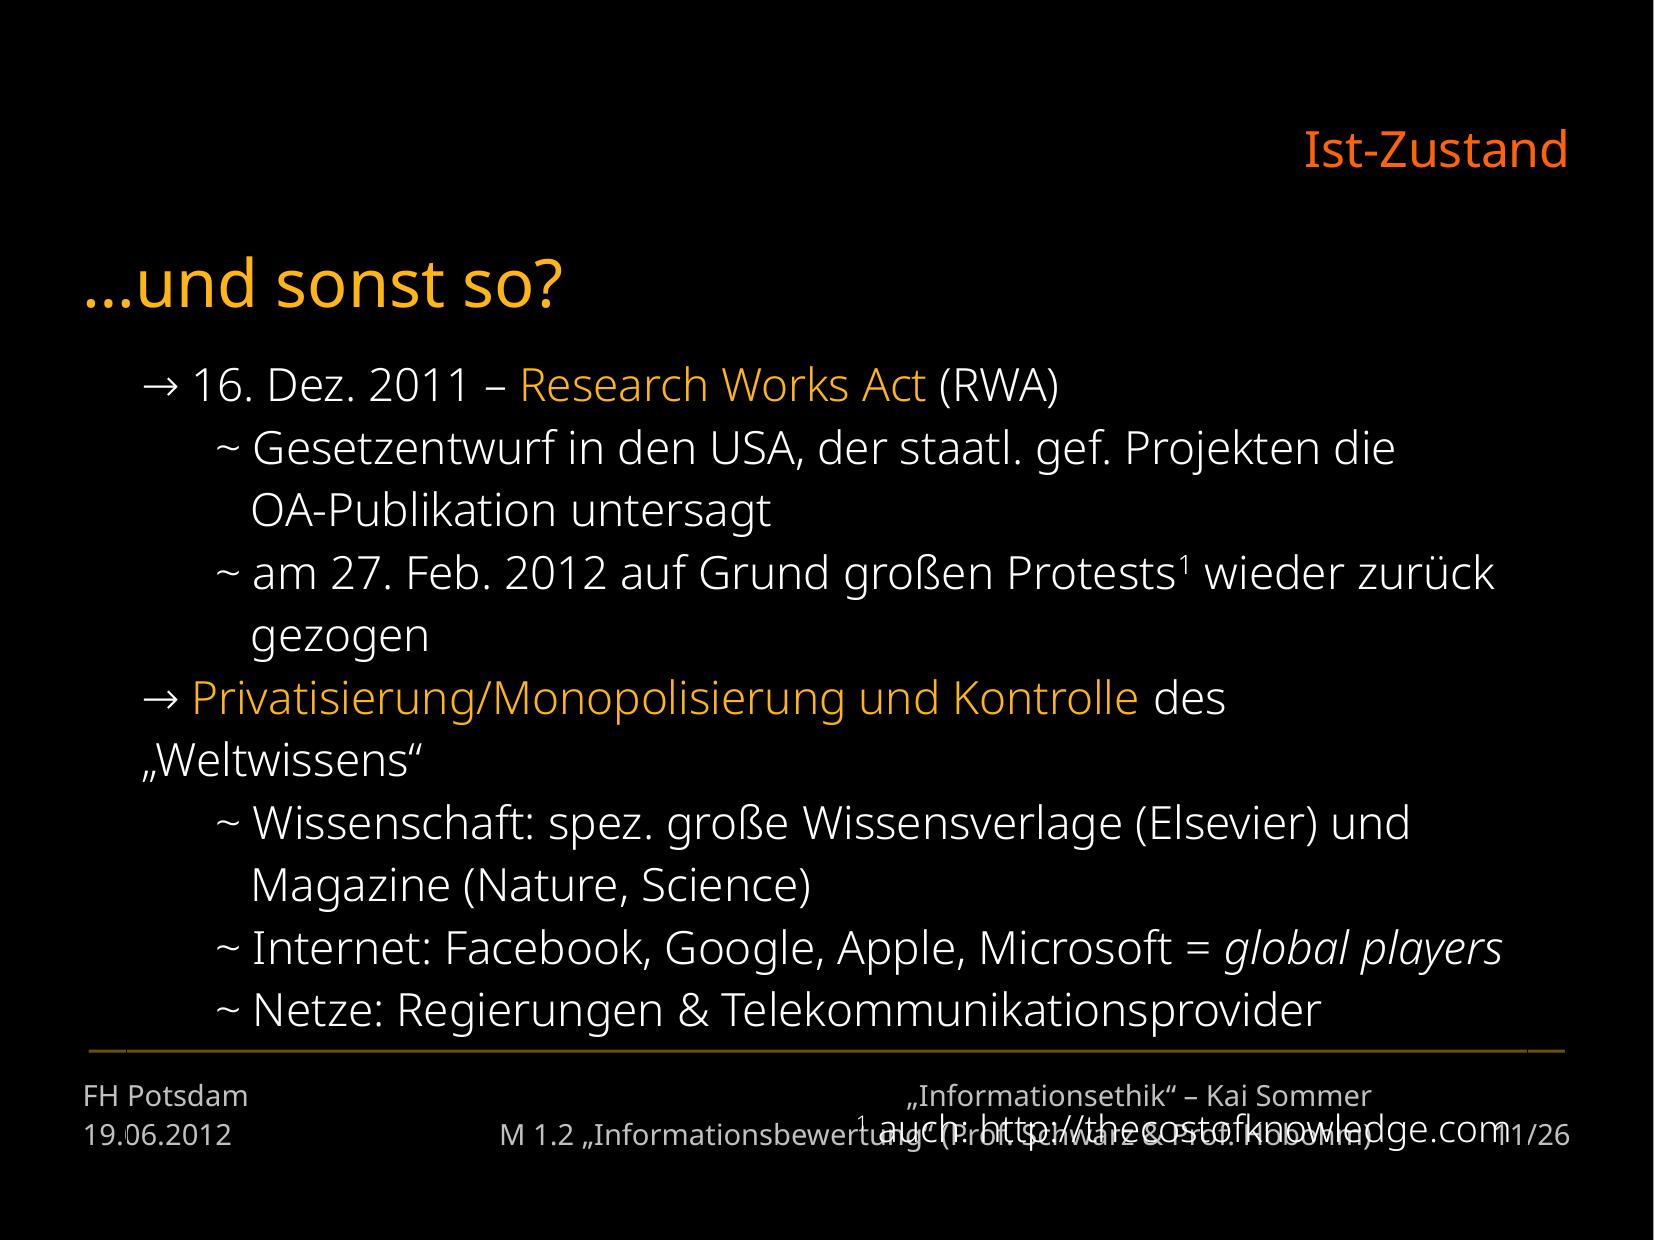

# Ist-Zustand
…und sonst so?
→ 16. Dez. 2011 – Research Works Act (RWA)
	~ Gesetzentwurf in den USA, der staatl. gef. Projekten die
	 OA-Publikation untersagt
	~ am 27. Feb. 2012 auf Grund großen Protests1 wieder zurück
	 gezogen
→ Privatisierung/Monopolisierung und Kontrolle des „Weltwissens“
	~ Wissenschaft: spez. große Wissensverlage (Elsevier) und
	 Magazine (Nature, Science)
	~ Internet: Facebook, Google, Apple, Microsoft = global players
	~ Netze: Regierungen & Telekommunikationsprovider
1 auch: http://thecostofknowledge.com
11